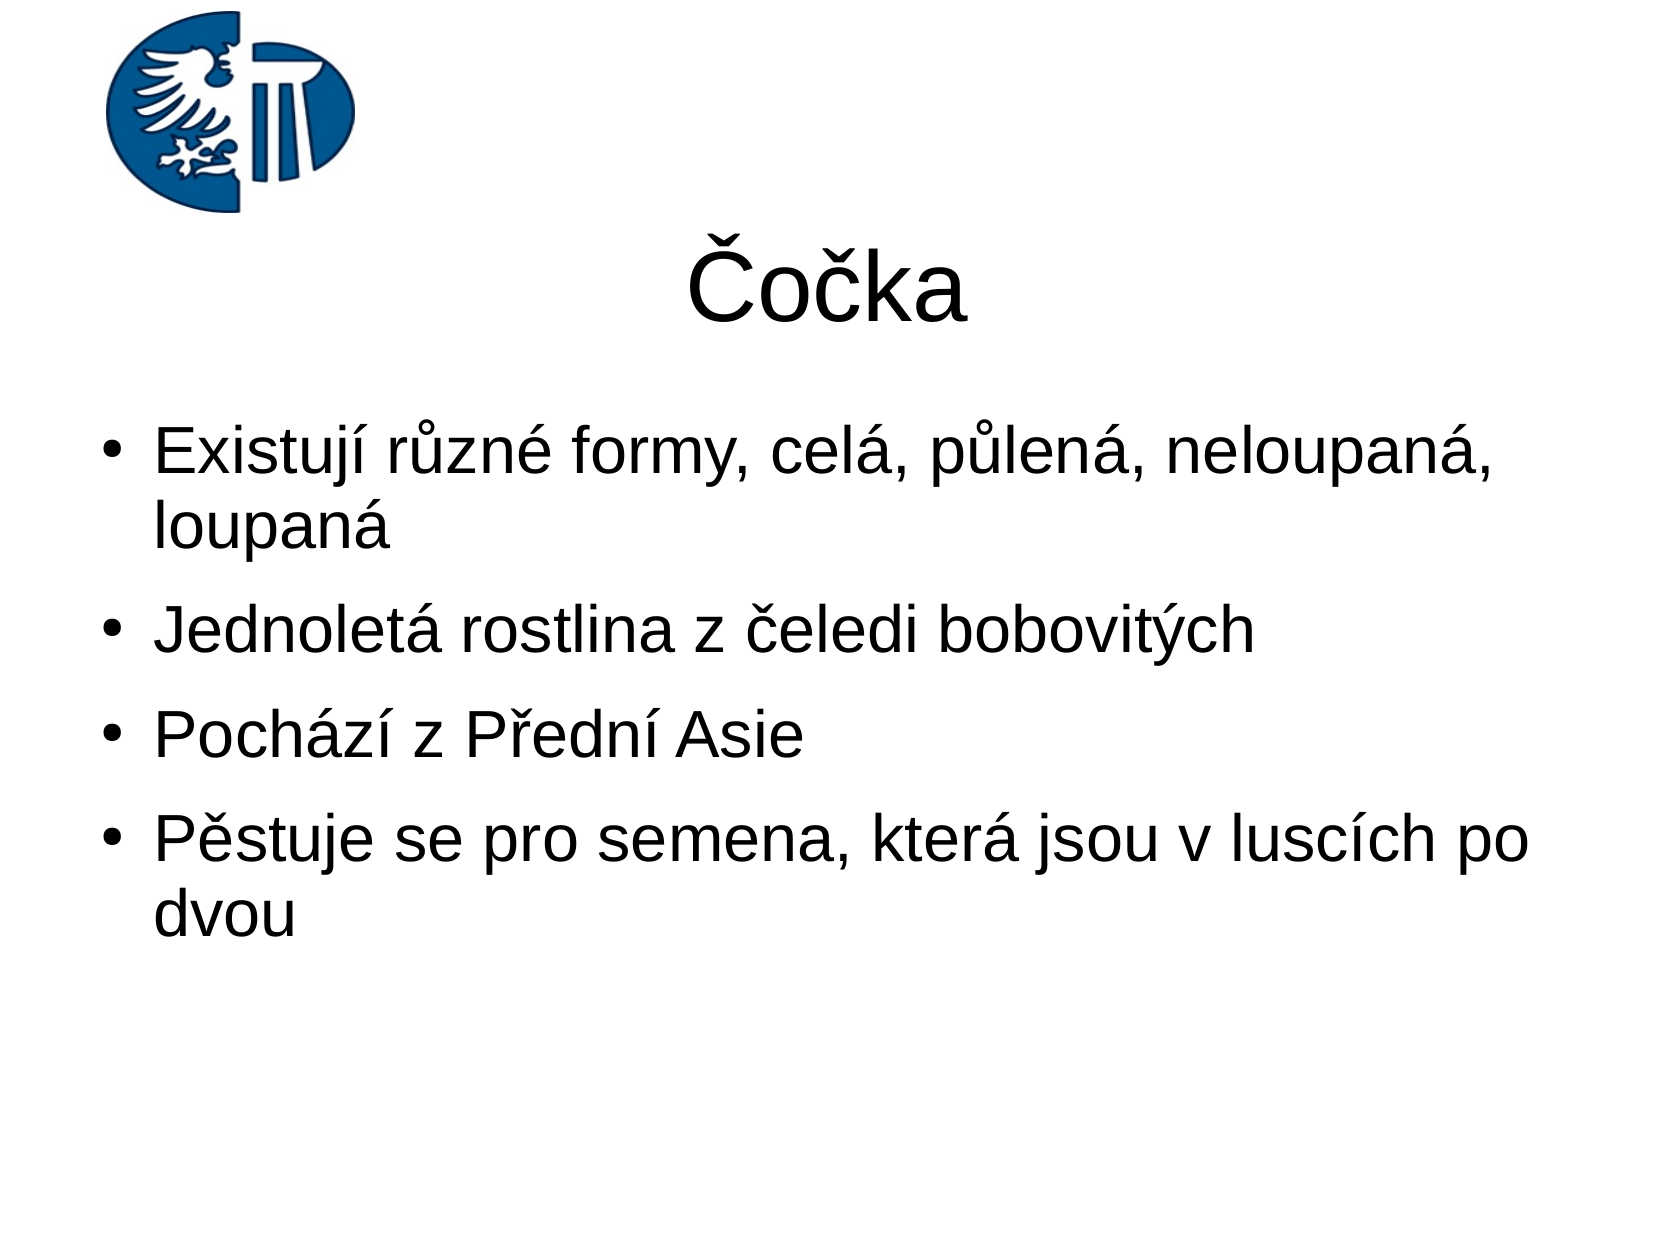

# Čočka
Existují různé formy, celá, půlená, neloupaná, loupaná
Jednoletá rostlina z čeledi bobovitých
Pochází z Přední Asie
Pěstuje se pro semena, která jsou v luscích po dvou